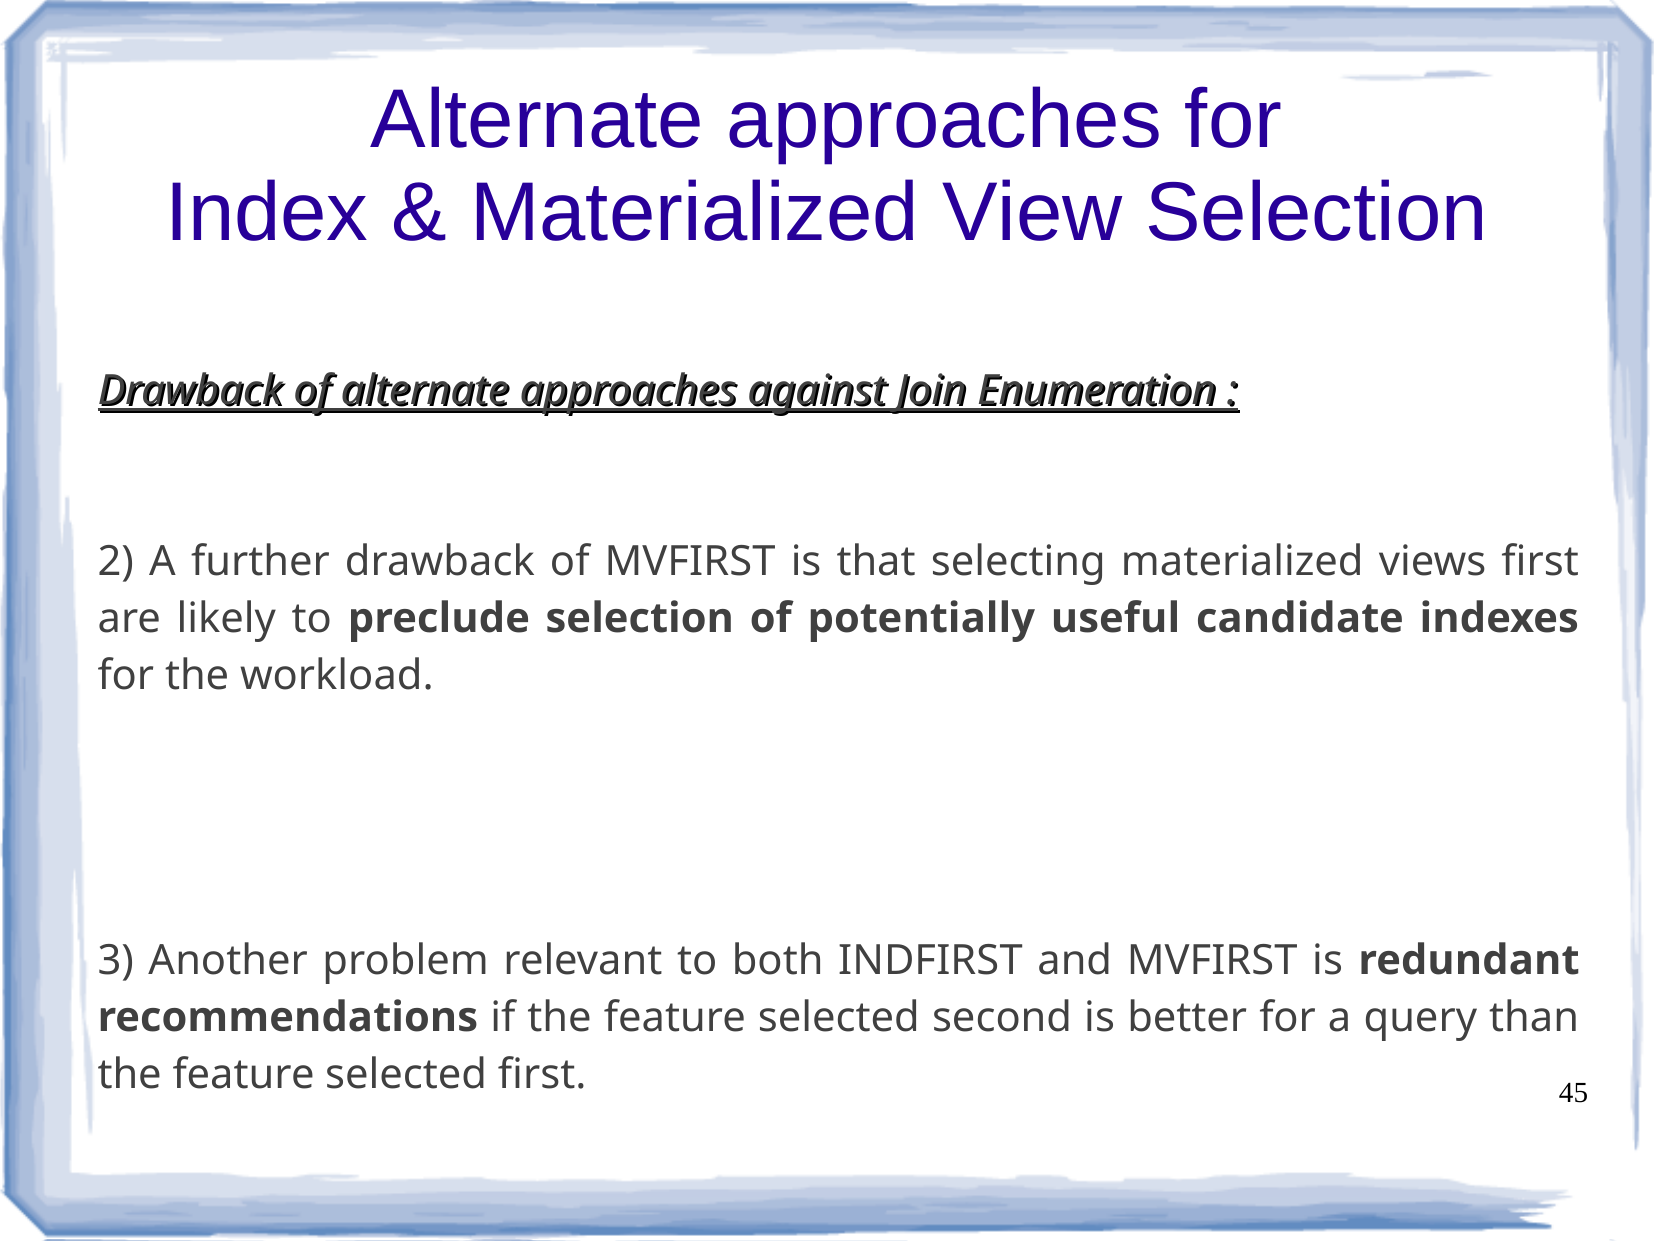

# Alternate approaches for Index & Materialized View Selection
Drawback of alternate approaches against Join Enumeration :
2) A further drawback of MVFIRST is that selecting materialized views first are likely to preclude selection of potentially useful candidate indexes for the workload.
3) Another problem relevant to both INDFIRST and MVFIRST is redundant recommendations if the feature selected second is better for a query than the feature selected first.
45